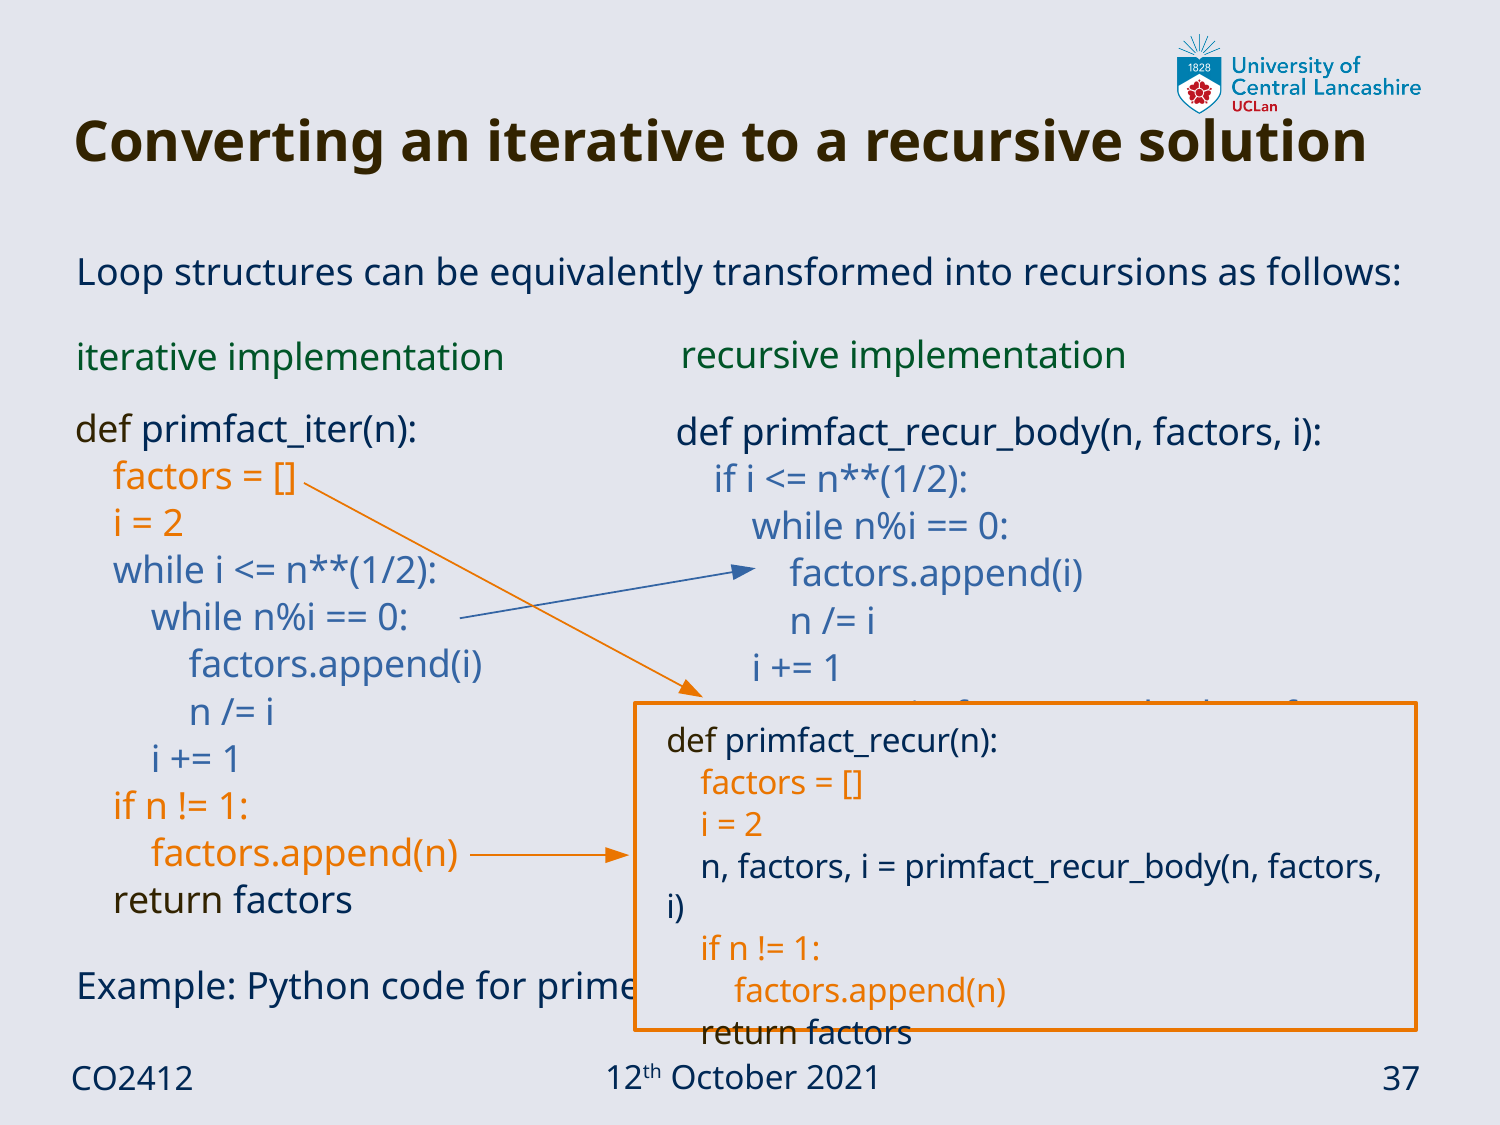

# Converting an iterative to a recursive solution
Loop structures can be equivalently transformed into recursions as follows:
recursive implementation
iterative implementation
def primfact_iter(n):
 factors = []
 i = 2
 while i <= n**(1/2):
 while n%i == 0:
 factors.append(i)
 n /= i
 i += 1
 if n != 1:
 factors.append(n)
 return factors
def primfact_recur_body(n, factors, i):
 if i <= n**(1/2):
 while n%i == 0:
 factors.append(i)
 n /= i
 i += 1
 return primfact_recur_body(n, factors, i)
 else:
 return n, factors, i
def primfact_recur(n):
 factors = []
 i = 2
 n, factors, i = primfact_recur_body(n, factors, i)
 if n != 1:
 factors.append(n)
 return factors
Example: Python code for prime factor decomposition.